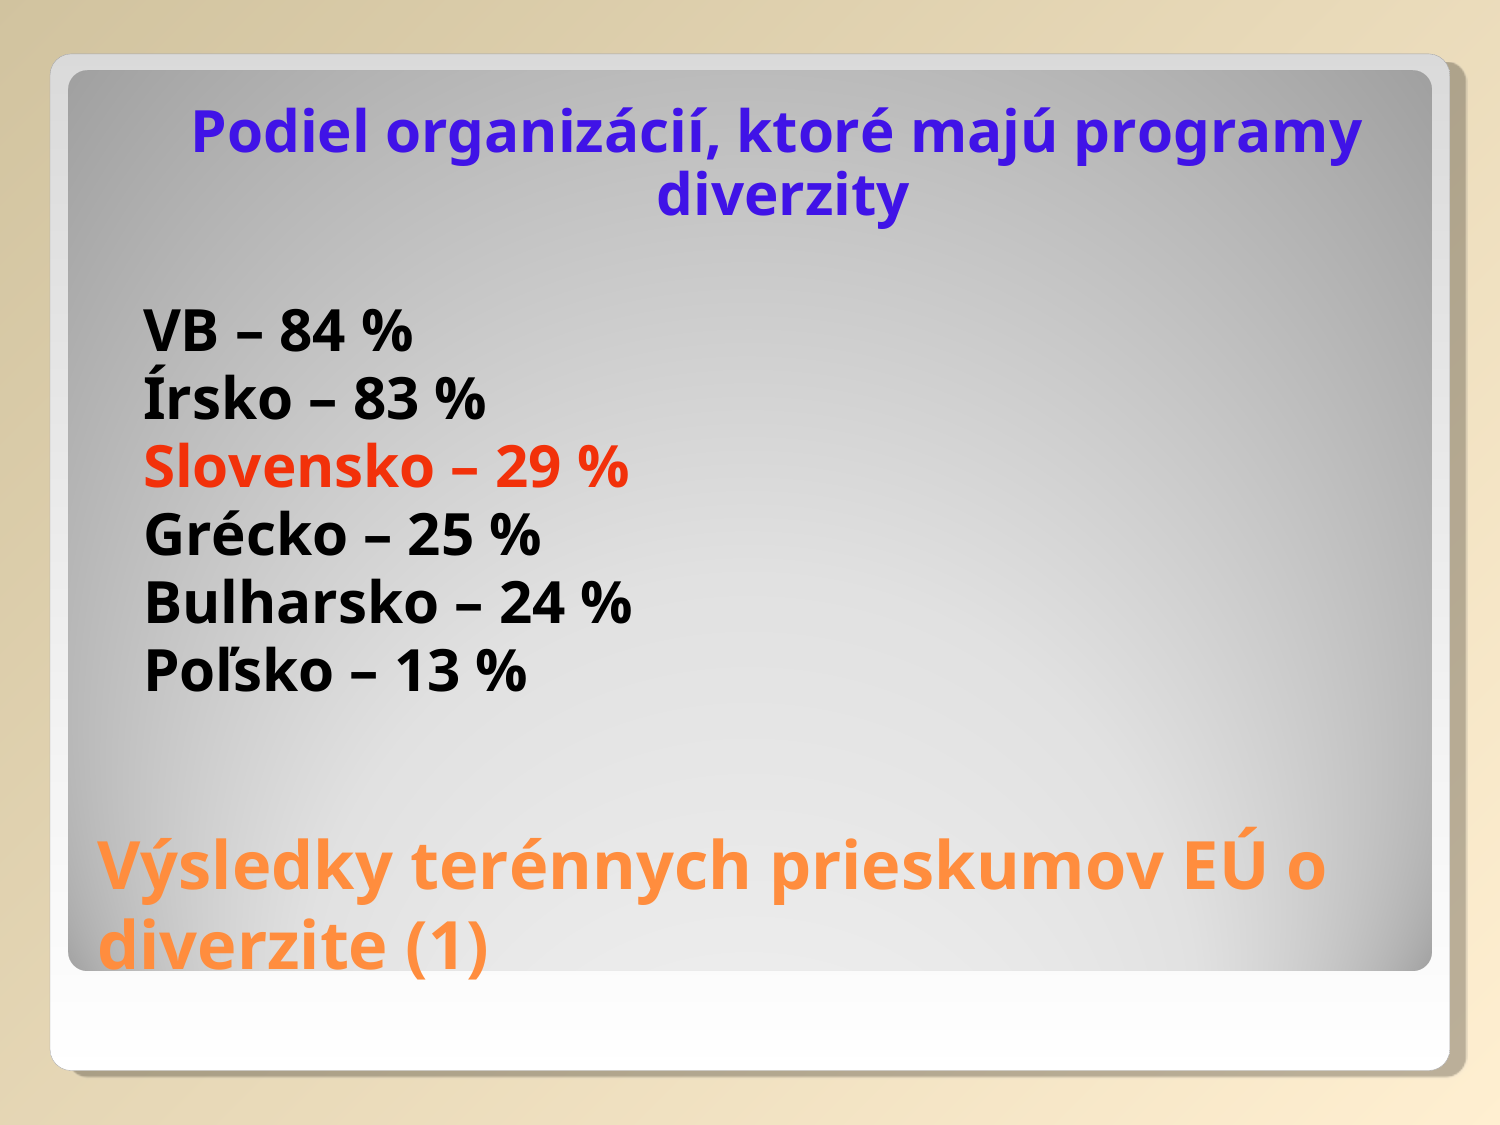

Podiel organizácií, ktoré majú programy diverzity
 VB – 84 %
 Írsko – 83 %
 Slovensko – 29 %
 Grécko – 25 %
 Bulharsko – 24 %
 Poľsko – 13 %
# Výsledky terénnych prieskumov EÚ o diverzite (1)